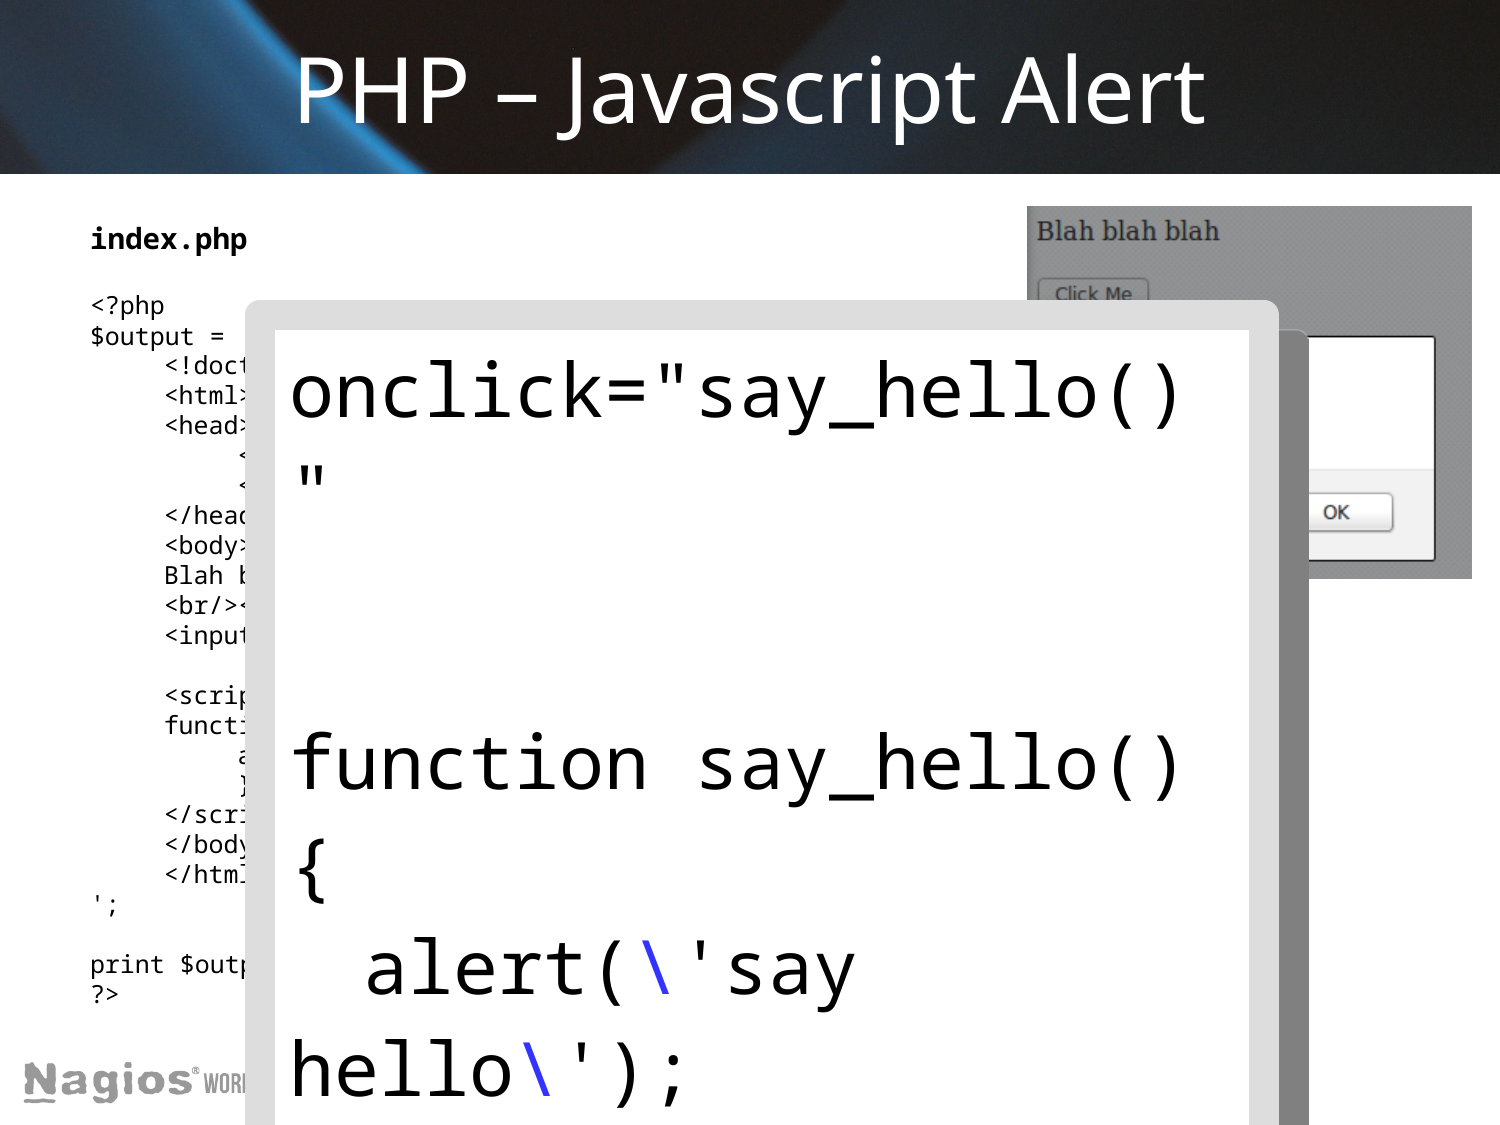

# PHP – Javascript Alert
index.php
<?php
$output = '
	<!doctype html>
	<html>
	<head>
		<meta charset="utf-8" />
		<title>Demo</title>
	</head>
	<body>
	Blah blah blah
	<br/><br/>
	<input type="button" value="Click Me" onclick="say_hello()">
	<script>
	function say_hello() {
		alert(\'say hello\');
		}
	</script>
	</body>
	</html>
';
print $output;
?>
onclick="say_hello()"
function say_hello() {
	alert(\'say hello\');
	}